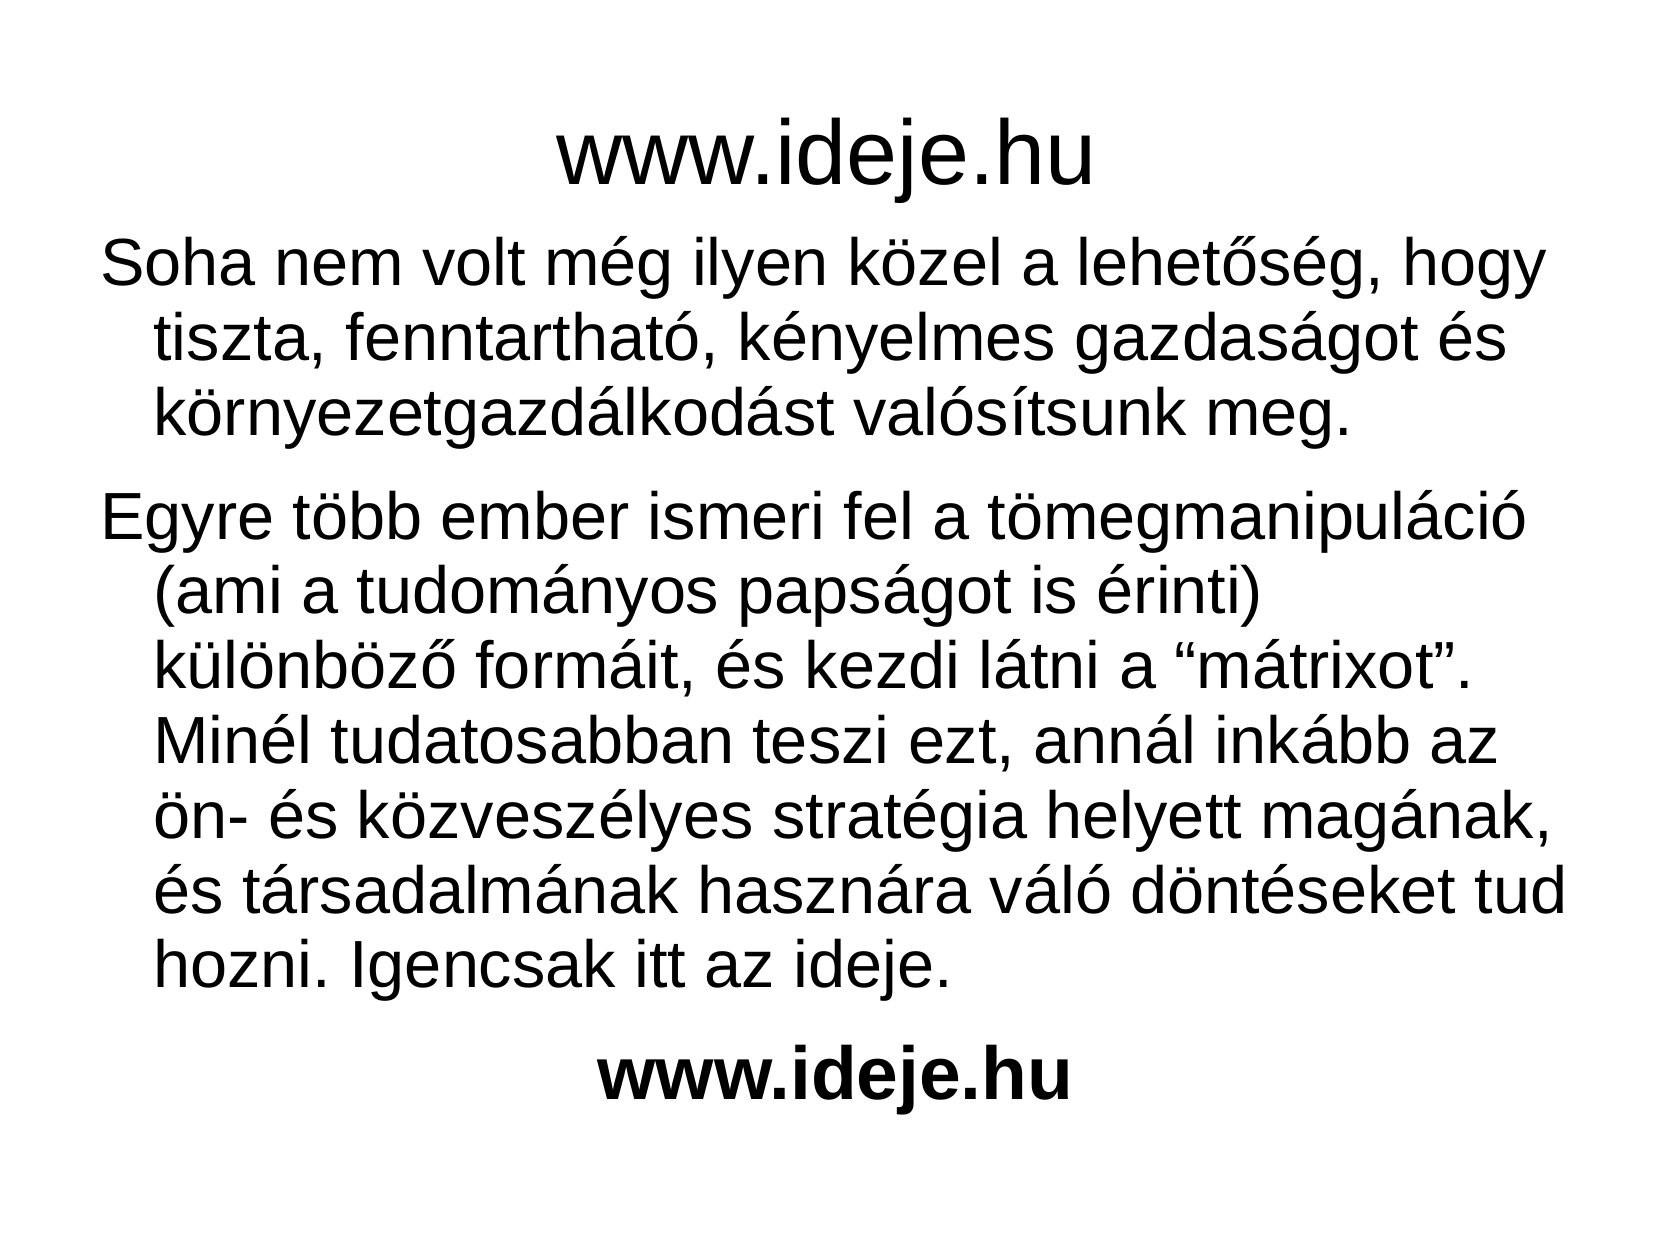

# www.ideje.hu
Soha nem volt még ilyen közel a lehetőség, hogy tiszta, fenntartható, kényelmes gazdaságot és környezetgazdálkodást valósítsunk meg.
Egyre több ember ismeri fel a tömegmanipuláció (ami a tudományos papságot is érinti) különböző formáit, és kezdi látni a “mátrixot”. Minél tudatosabban teszi ezt, annál inkább az ön- és közveszélyes stratégia helyett magának, és társadalmának hasznára váló döntéseket tud hozni. Igencsak itt az ideje.
www.ideje.hu